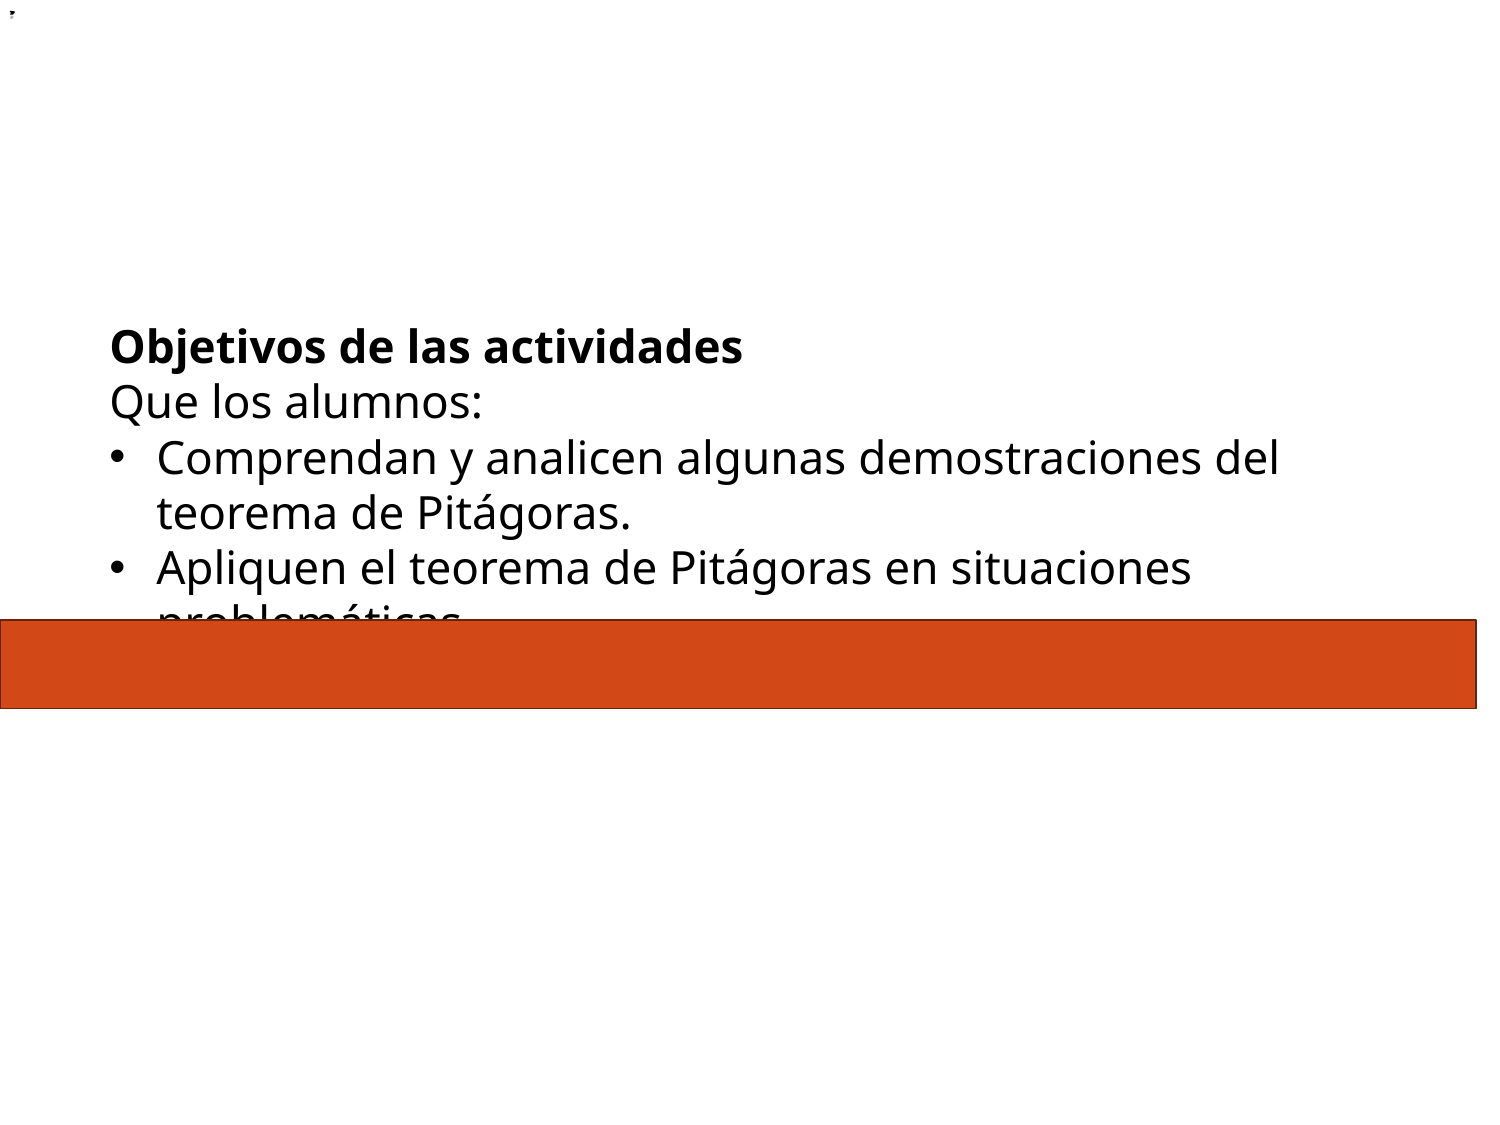

Objetivos de las actividades
Que los alumnos:
Comprendan y analicen algunas demostraciones del teorema de Pitágoras.
Apliquen el teorema de Pitágoras en situaciones problemáticas.